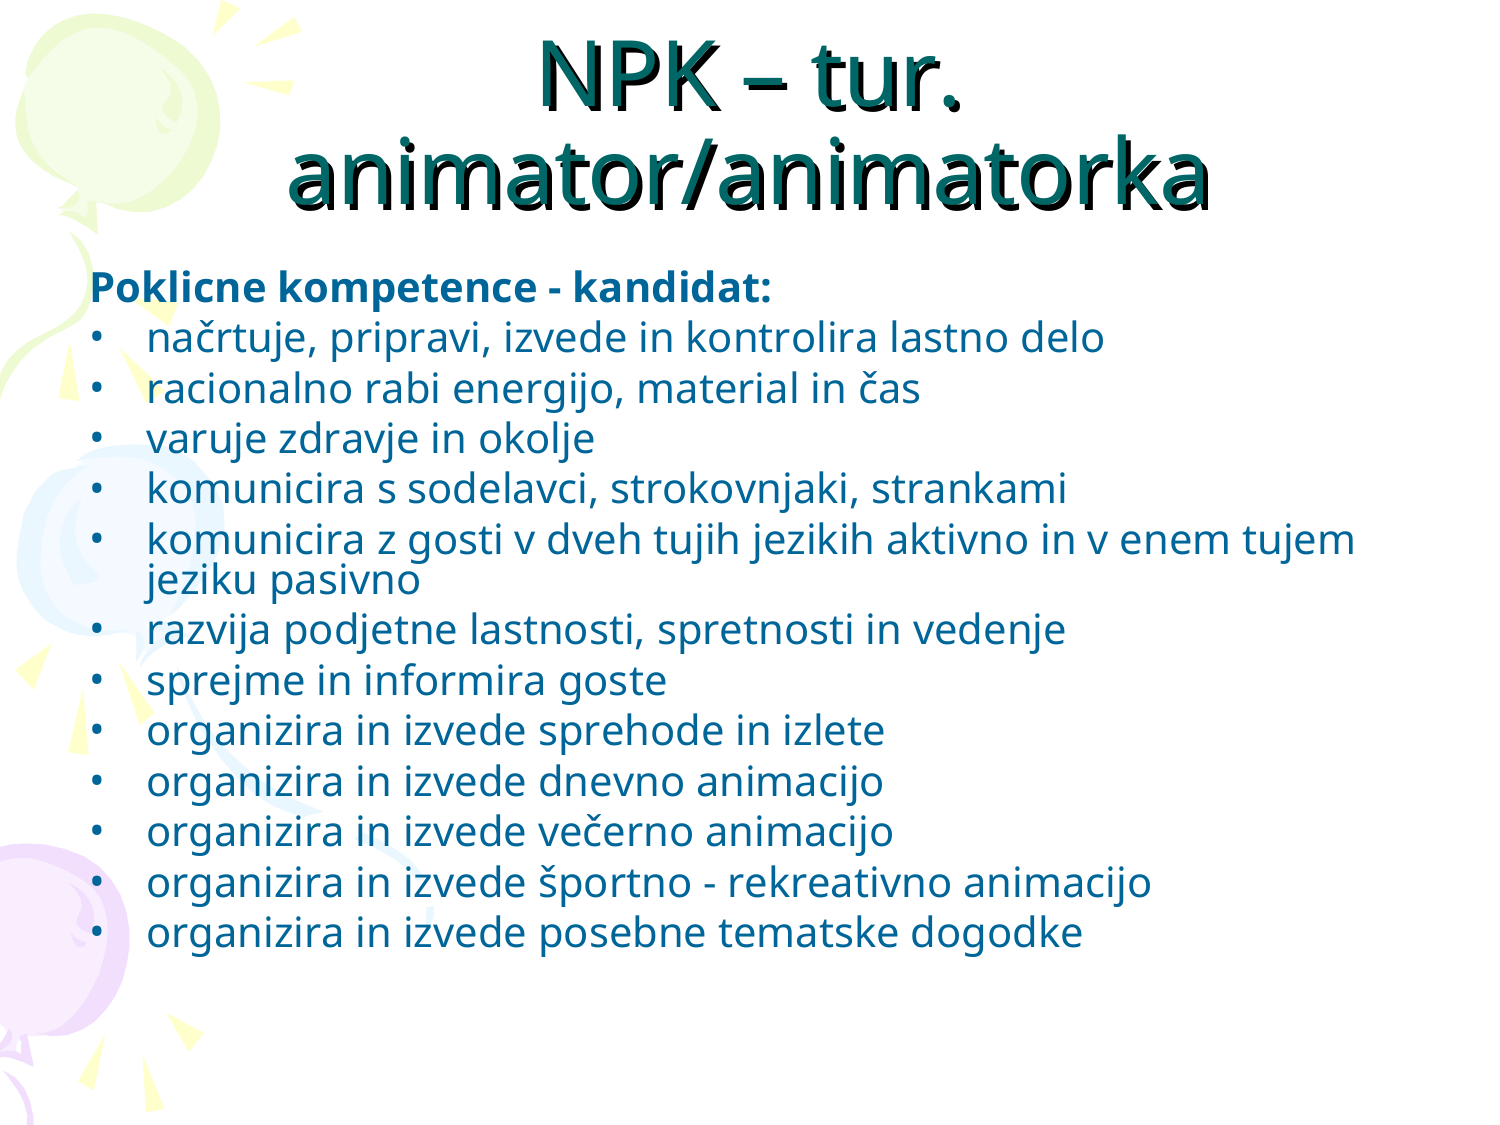

# NPK – tur. animator/animatorka
Poklicne kompetence - kandidat:
načrtuje, pripravi, izvede in kontrolira lastno delo
racionalno rabi energijo, material in čas
varuje zdravje in okolje
komunicira s sodelavci, strokovnjaki, strankami
komunicira z gosti v dveh tujih jezikih aktivno in v enem tujem jeziku pasivno
razvija podjetne lastnosti, spretnosti in vedenje
sprejme in informira goste
organizira in izvede sprehode in izlete
organizira in izvede dnevno animacijo
organizira in izvede večerno animacijo
organizira in izvede športno - rekreativno animacijo
organizira in izvede posebne tematske dogodke